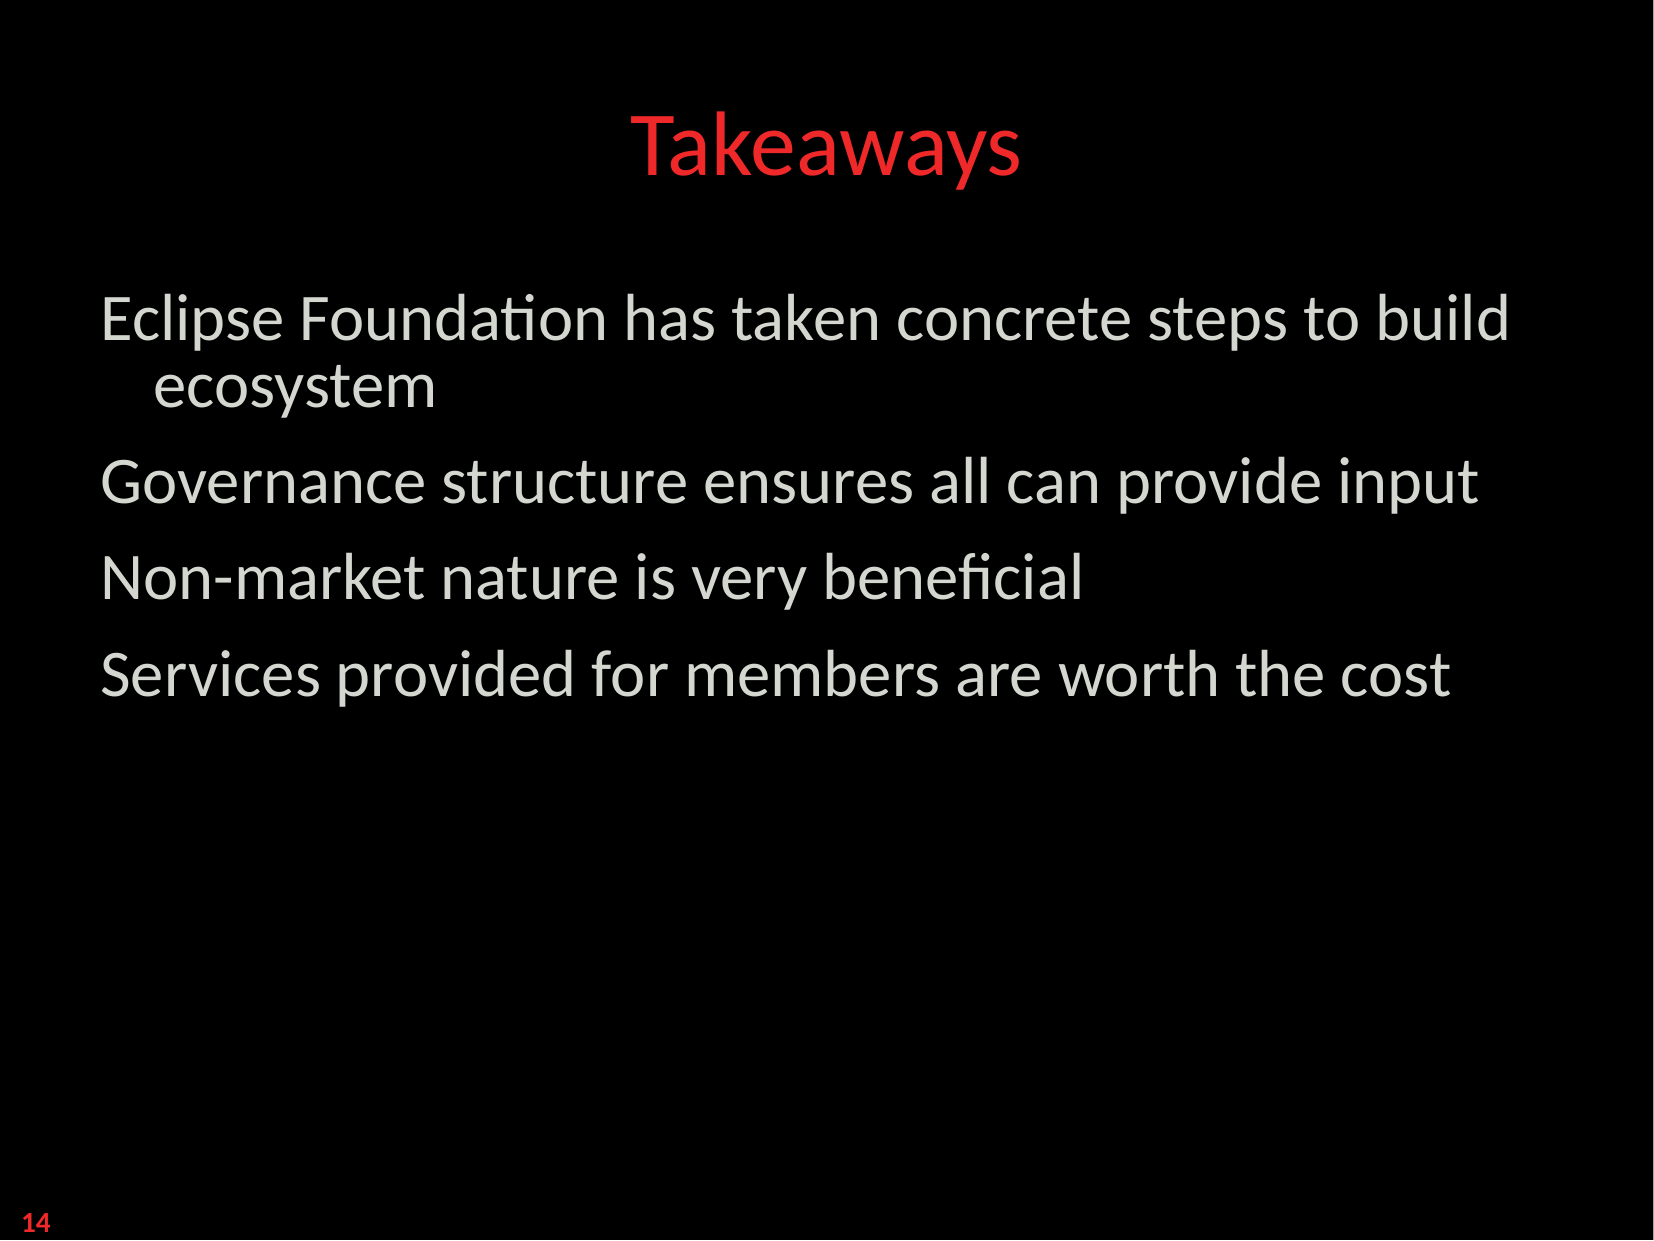

# Takeaways
Eclipse Foundation has taken concrete steps to build ecosystem
Governance structure ensures all can provide input
Non-market nature is very beneficial
Services provided for members are worth the cost
14